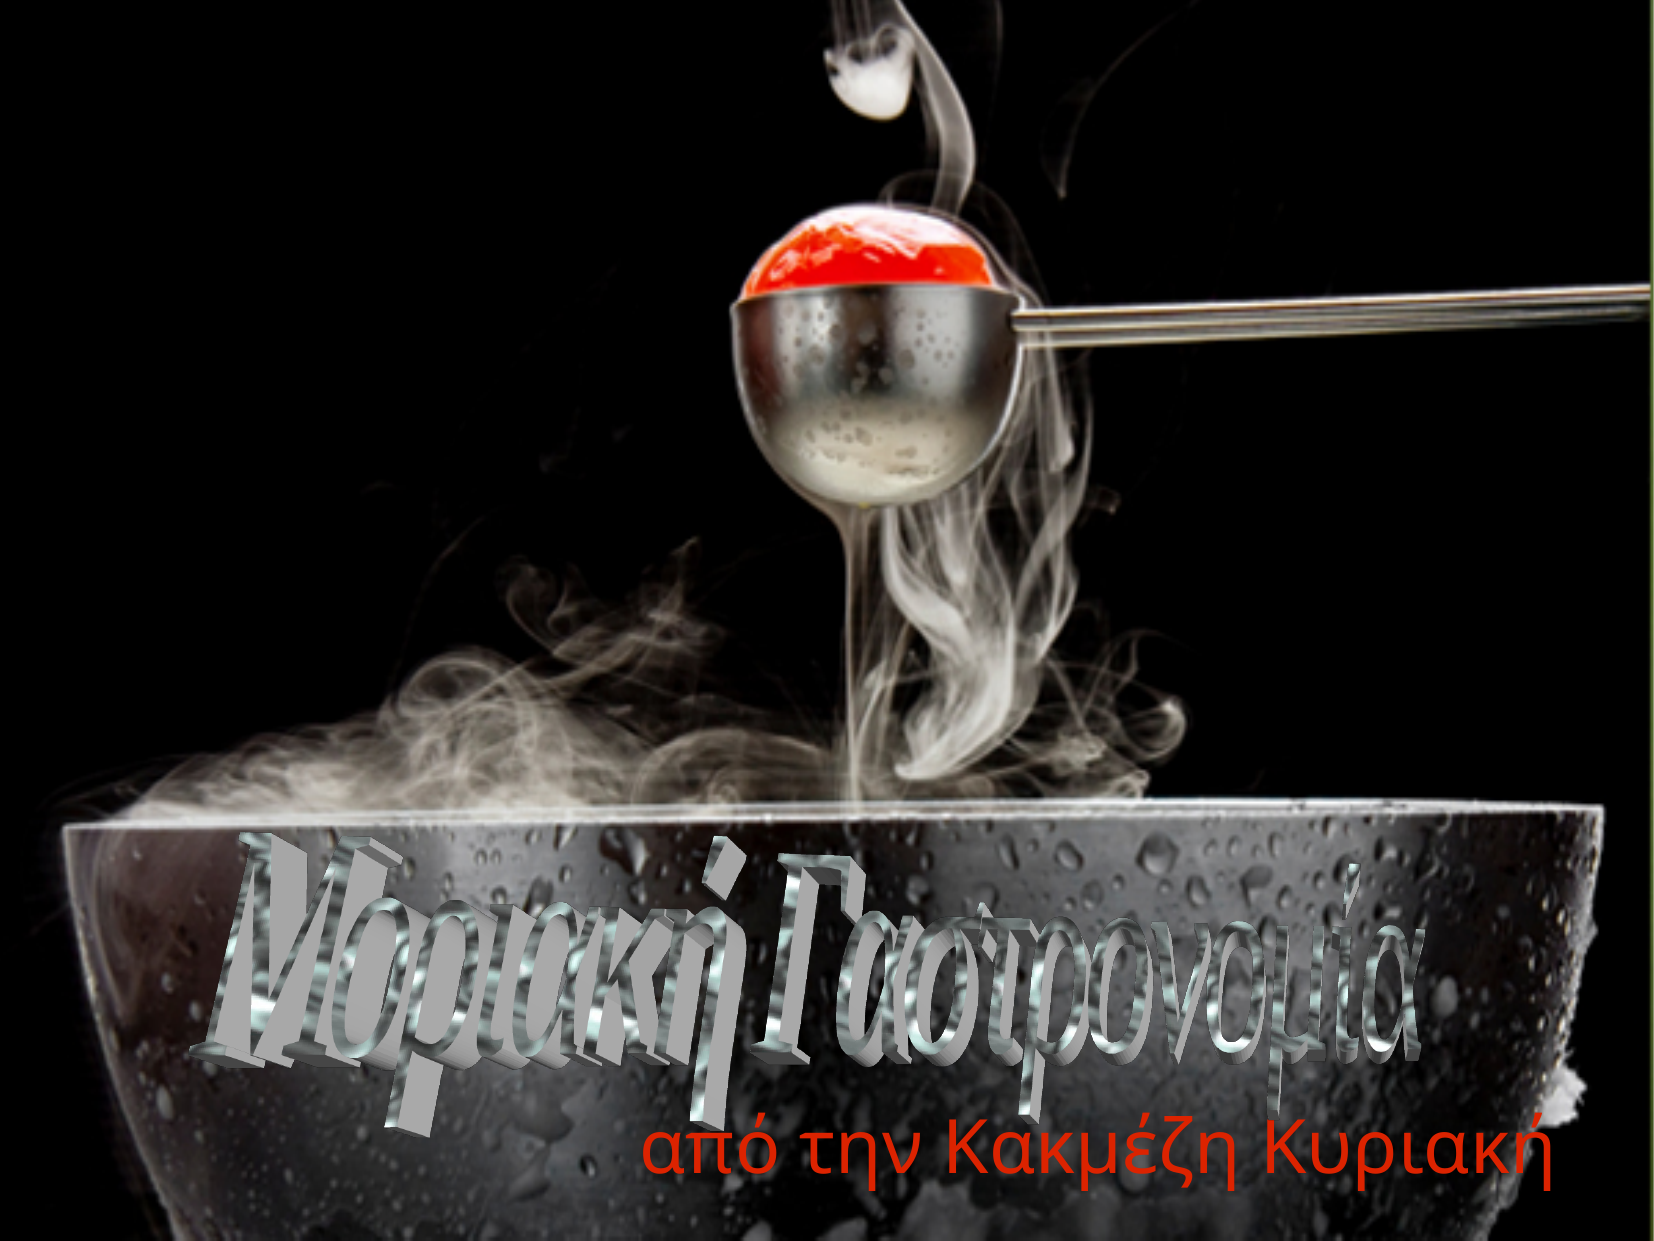

Μοριακή Γαστρονομία
# από την Κακμέζη Κυριακή